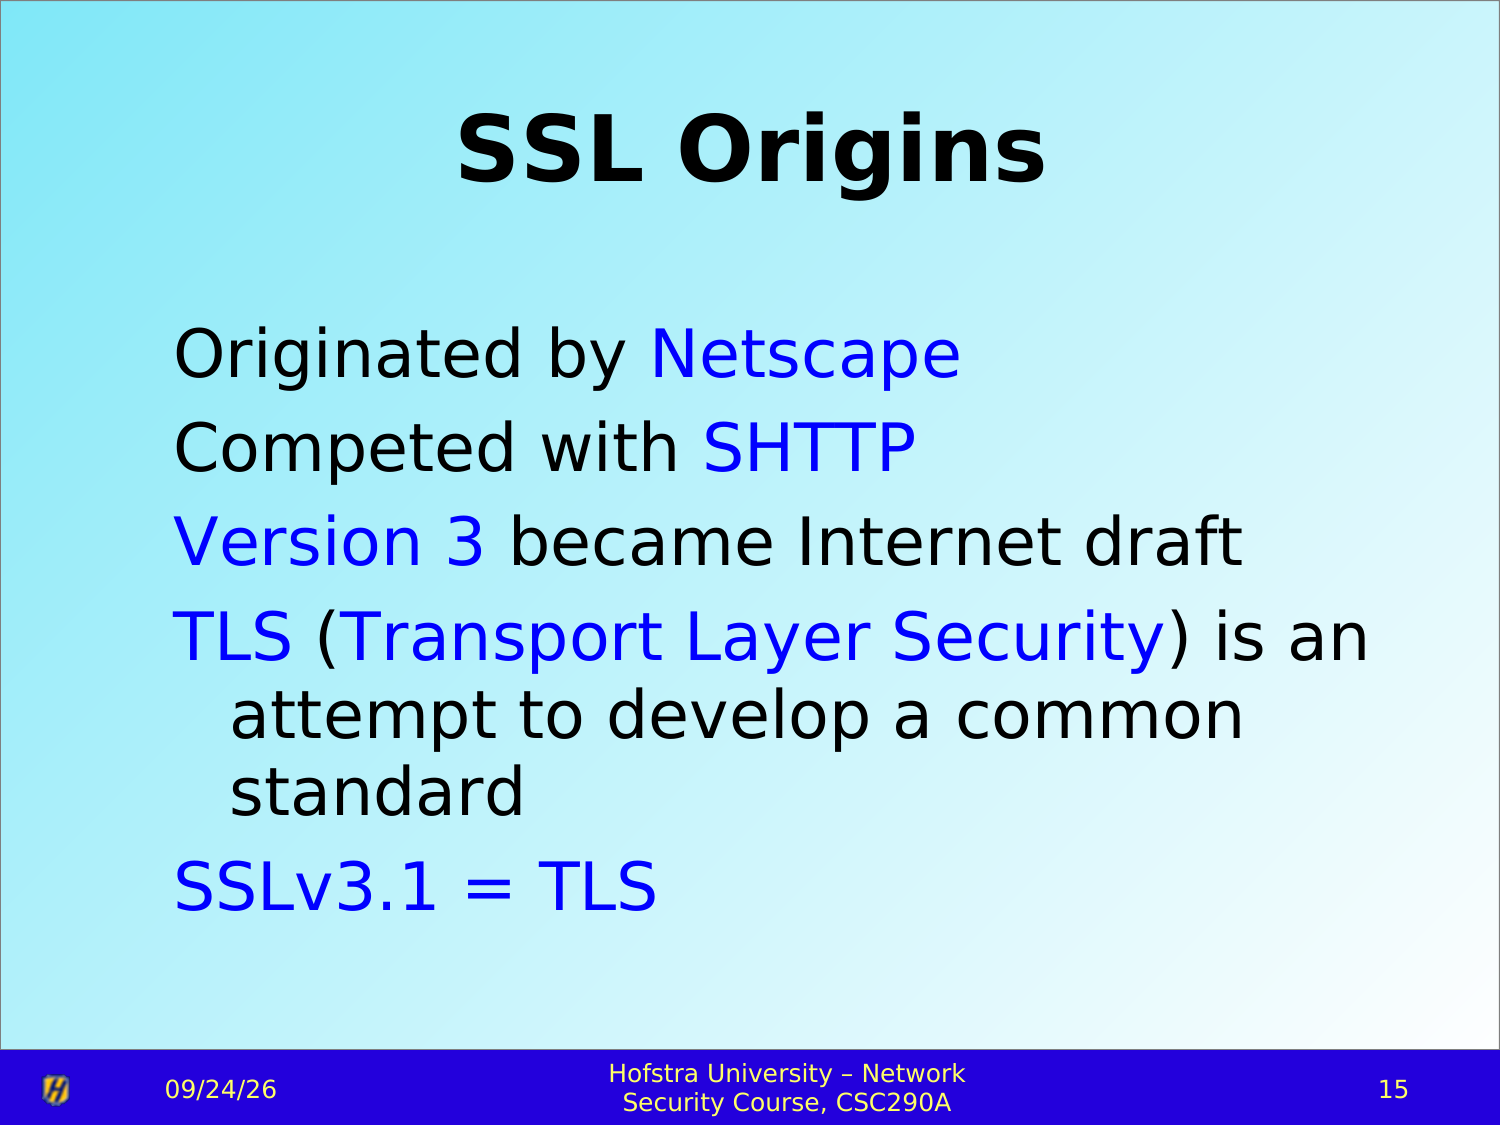

# SSL Origins
Originated by Netscape
Competed with SHTTP
Version 3 became Internet draft
TLS (Transport Layer Security) is an attempt to develop a common standard
SSLv3.1 = TLS
15